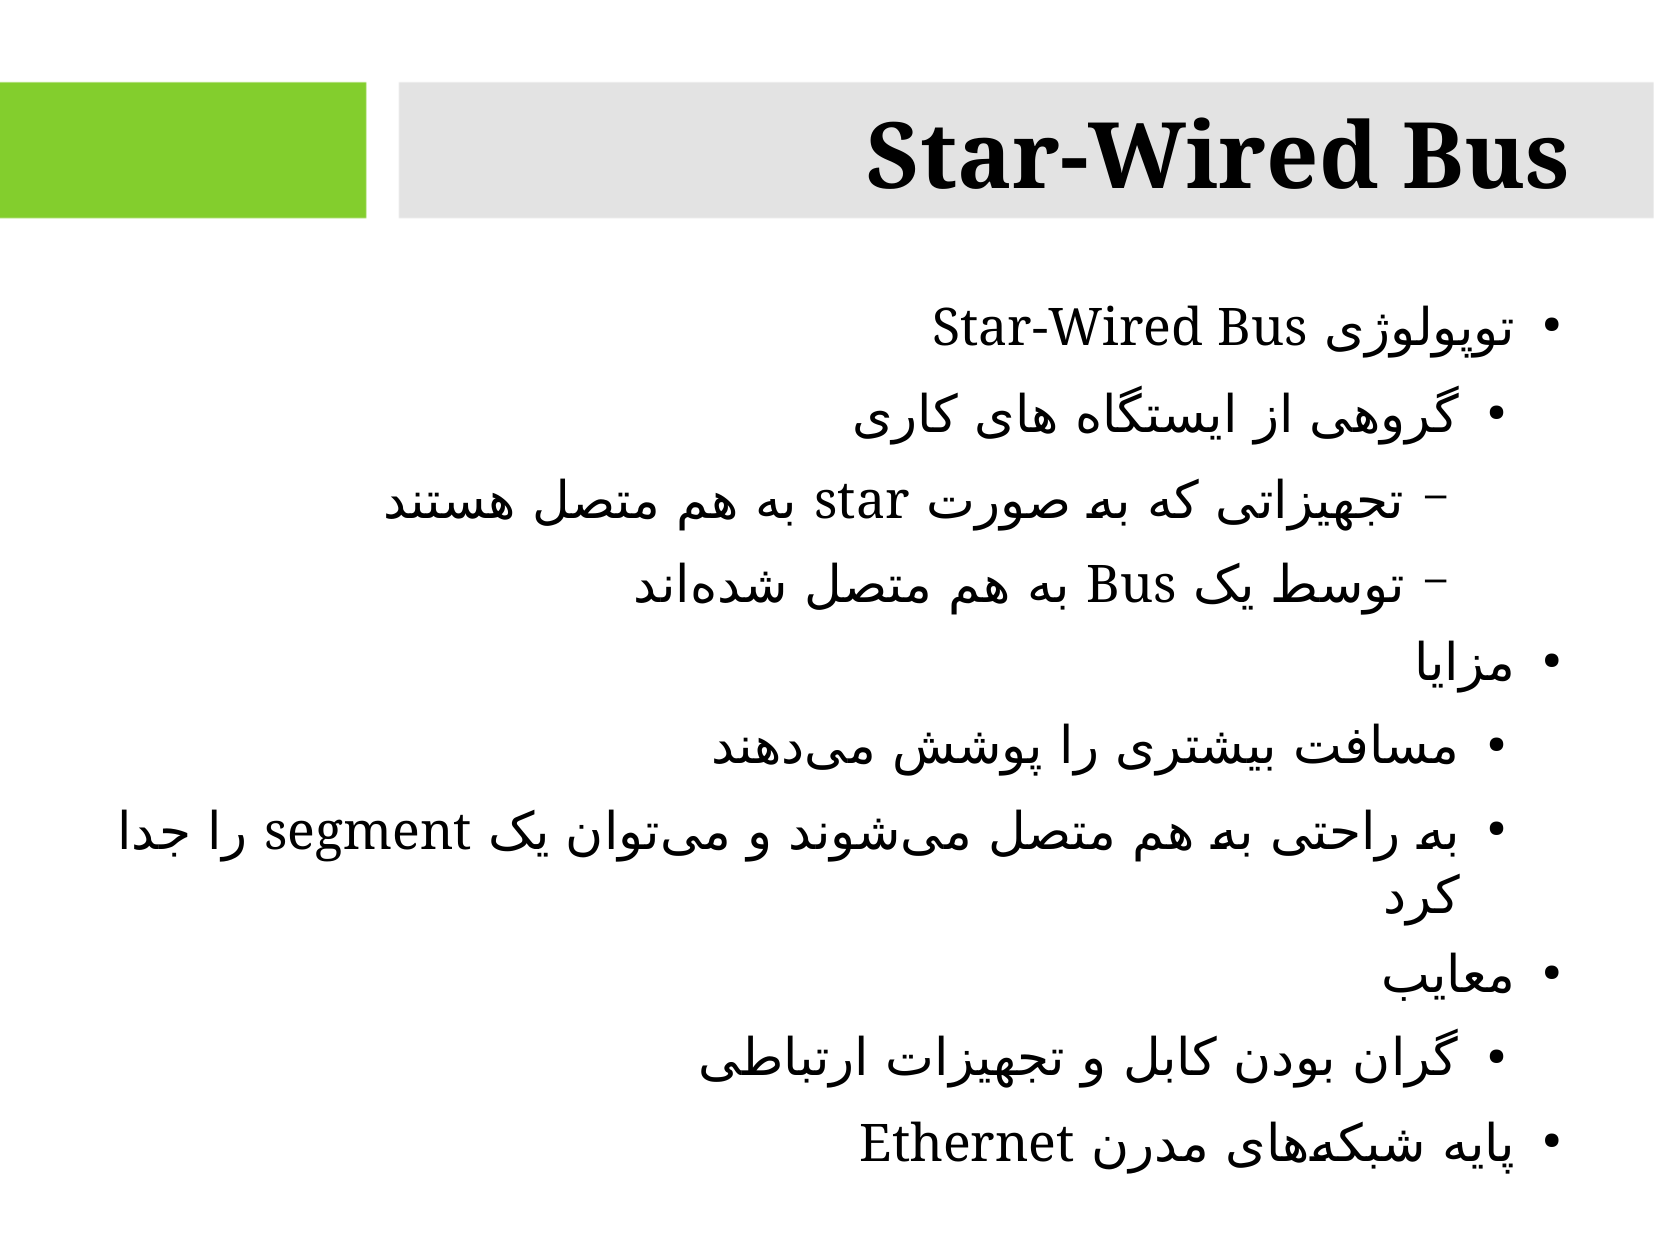

# Star-Wired Bus
توپولوژی Star-Wired Bus
گروهی از ایستگاه های کاری
تجهیزاتی که به صورت star به هم متصل هستند
توسط یک Bus به هم متصل شده‌اند
مزایا
مسافت بیشتری را پوشش می‌دهند
به راحتی به هم متصل می‌شوند و می‌توان یک segment را جدا کرد
معایب
گران بودن کابل و تجهیزات ارتباطی
پایه شبکه‌های مدرن Ethernet